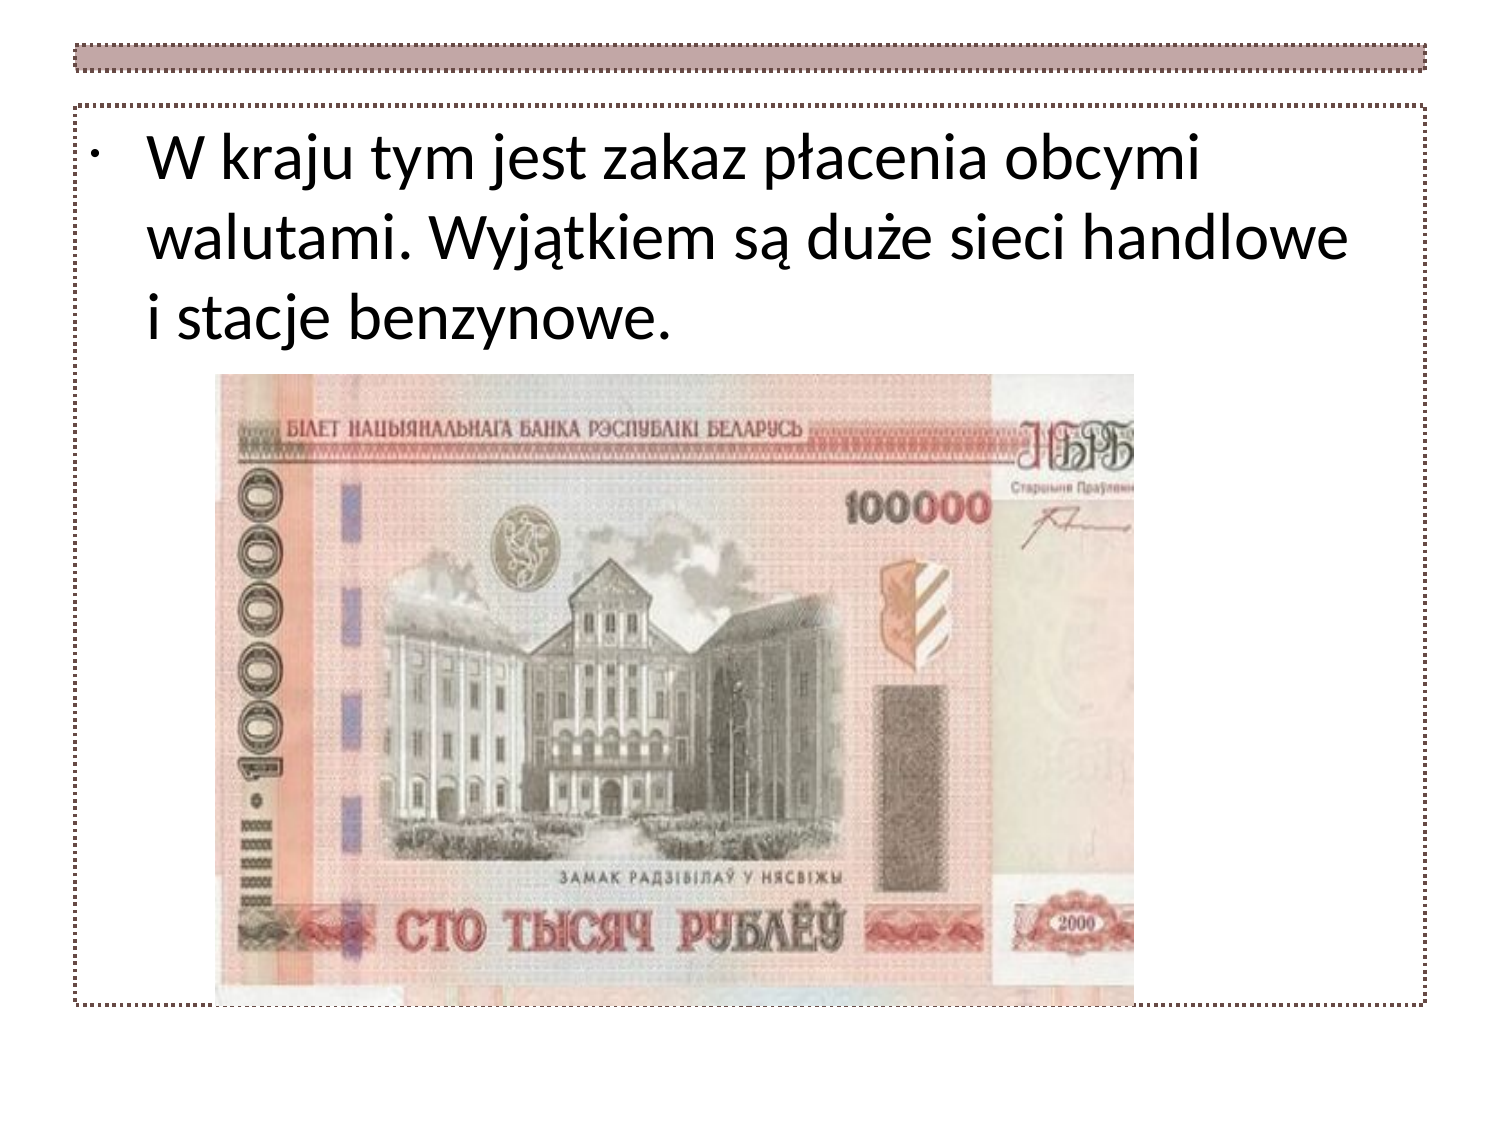

#
W kraju tym jest zakaz płacenia obcymi walutami. Wyjątkiem są duże sieci handlowe i stacje benzynowe.